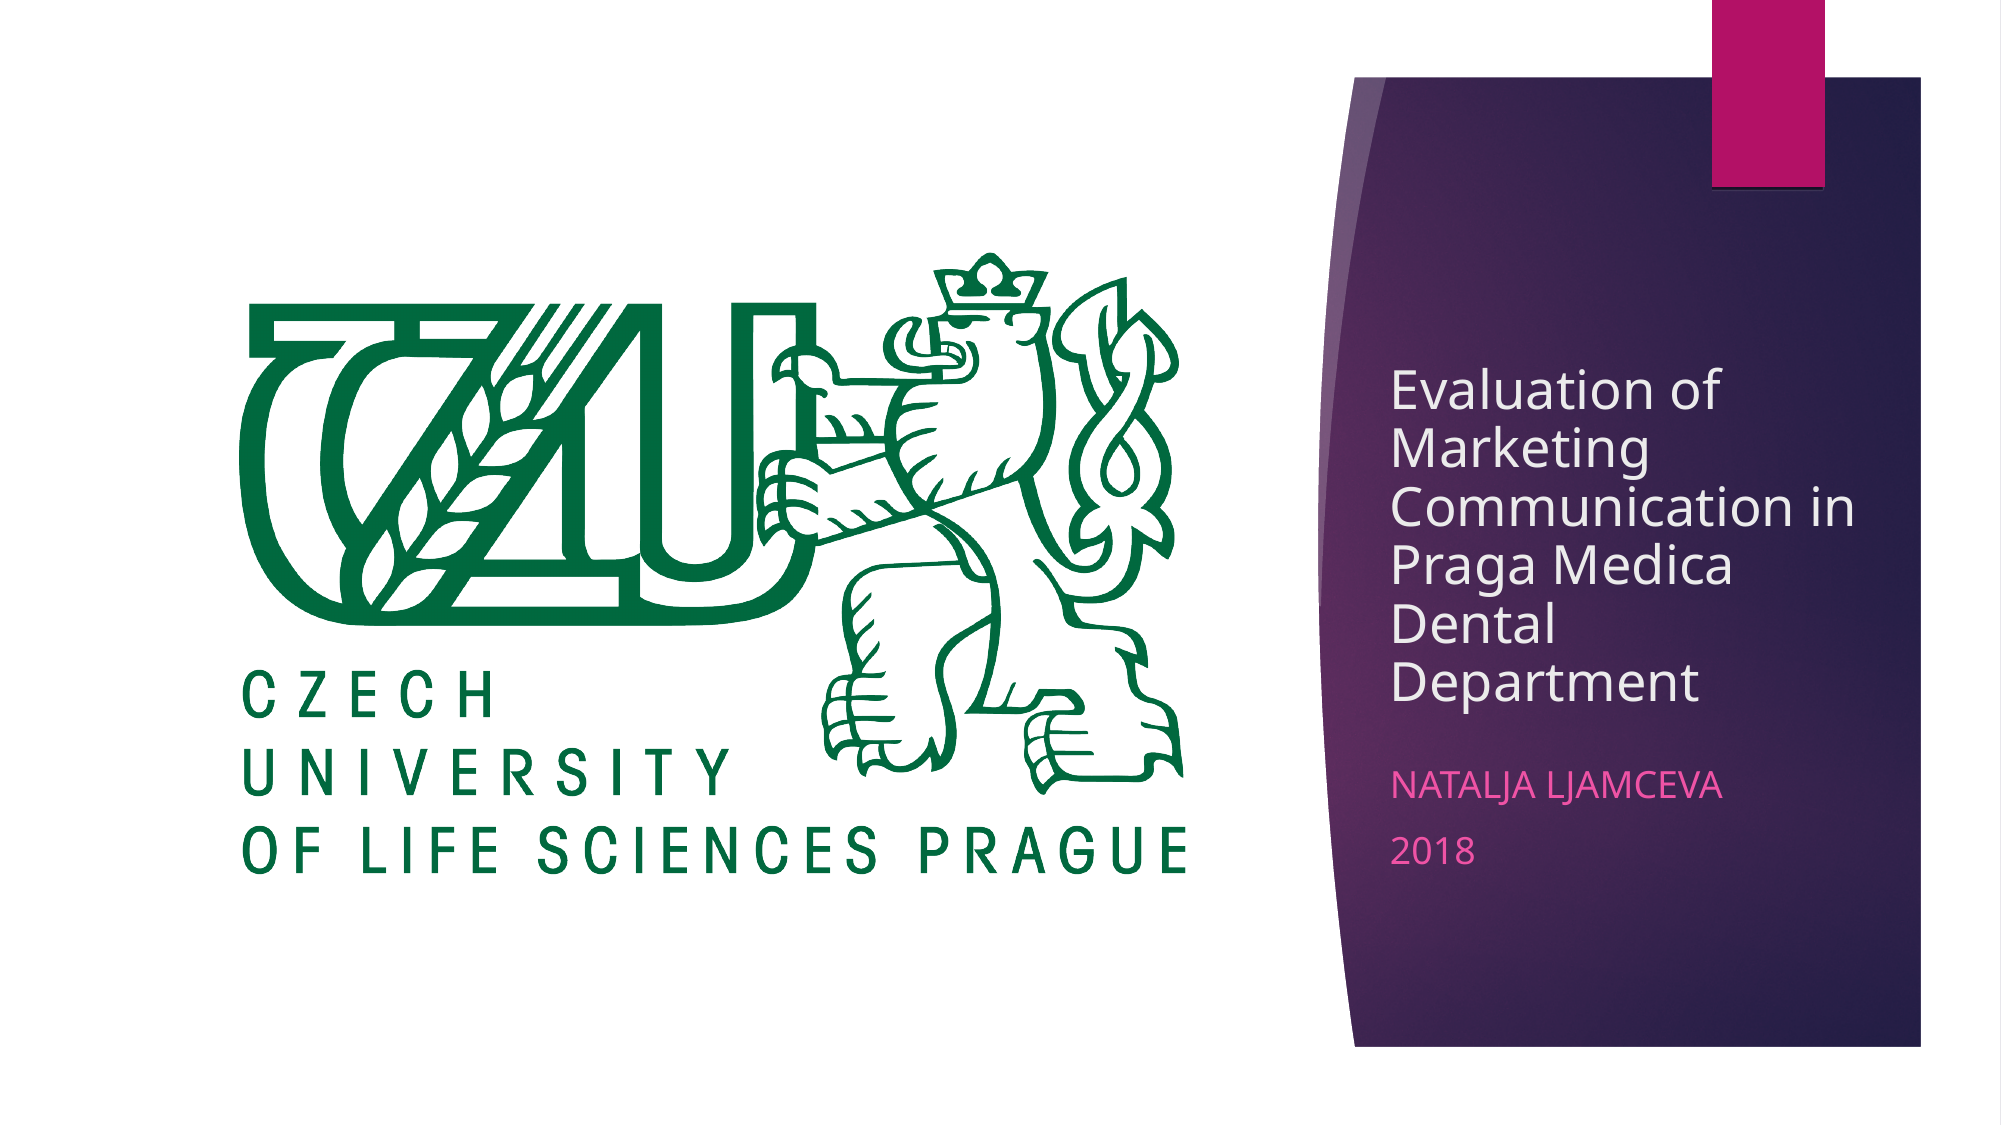

# Evaluation of Marketing Communication in Praga Medica Dental Department
Natalja Ljamceva
2018